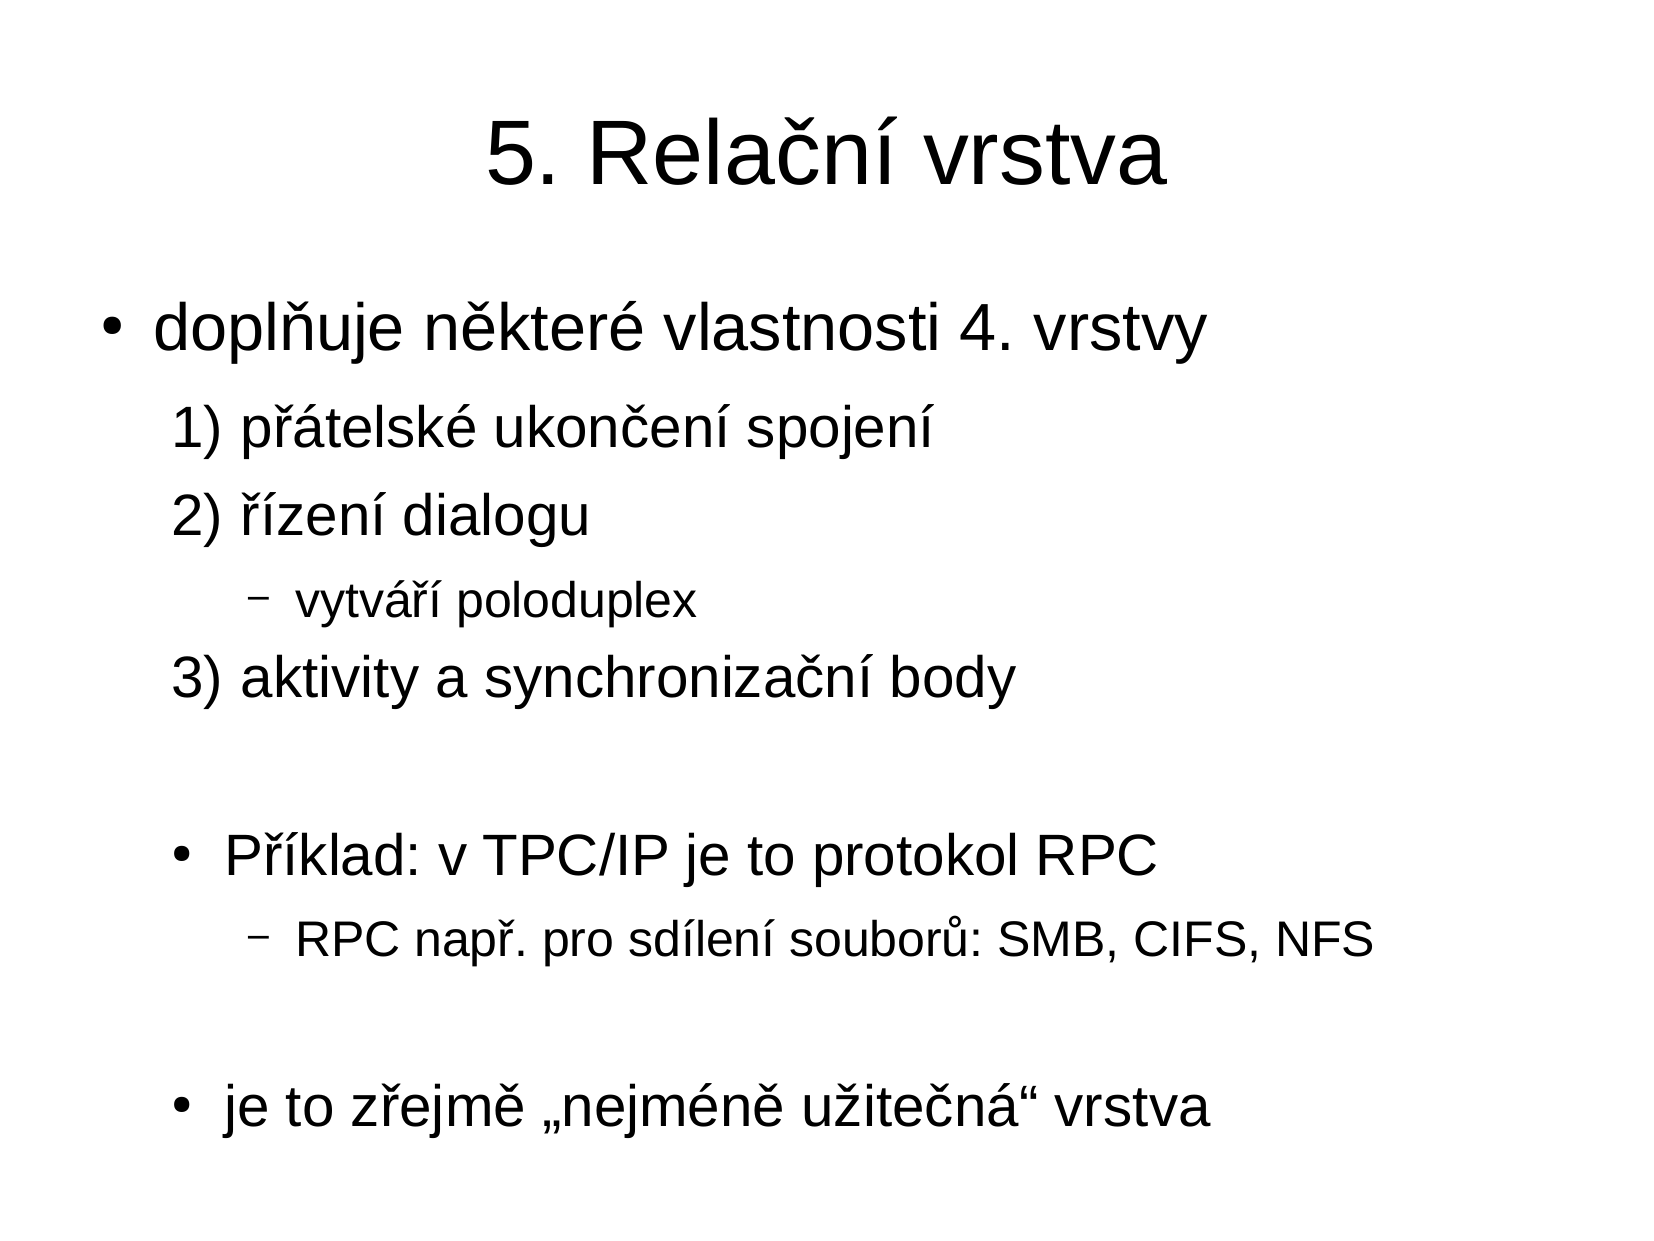

# 5. Relační vrstva
doplňuje některé vlastnosti 4. vrstvy
 přátelské ukončení spojení
 řízení dialogu
vytváří poloduplex
 aktivity a synchronizační body
Příklad: v TPC/IP je to protokol RPC
RPC např. pro sdílení souborů: SMB, CIFS, NFS
je to zřejmě „nejméně užitečná“ vrstva